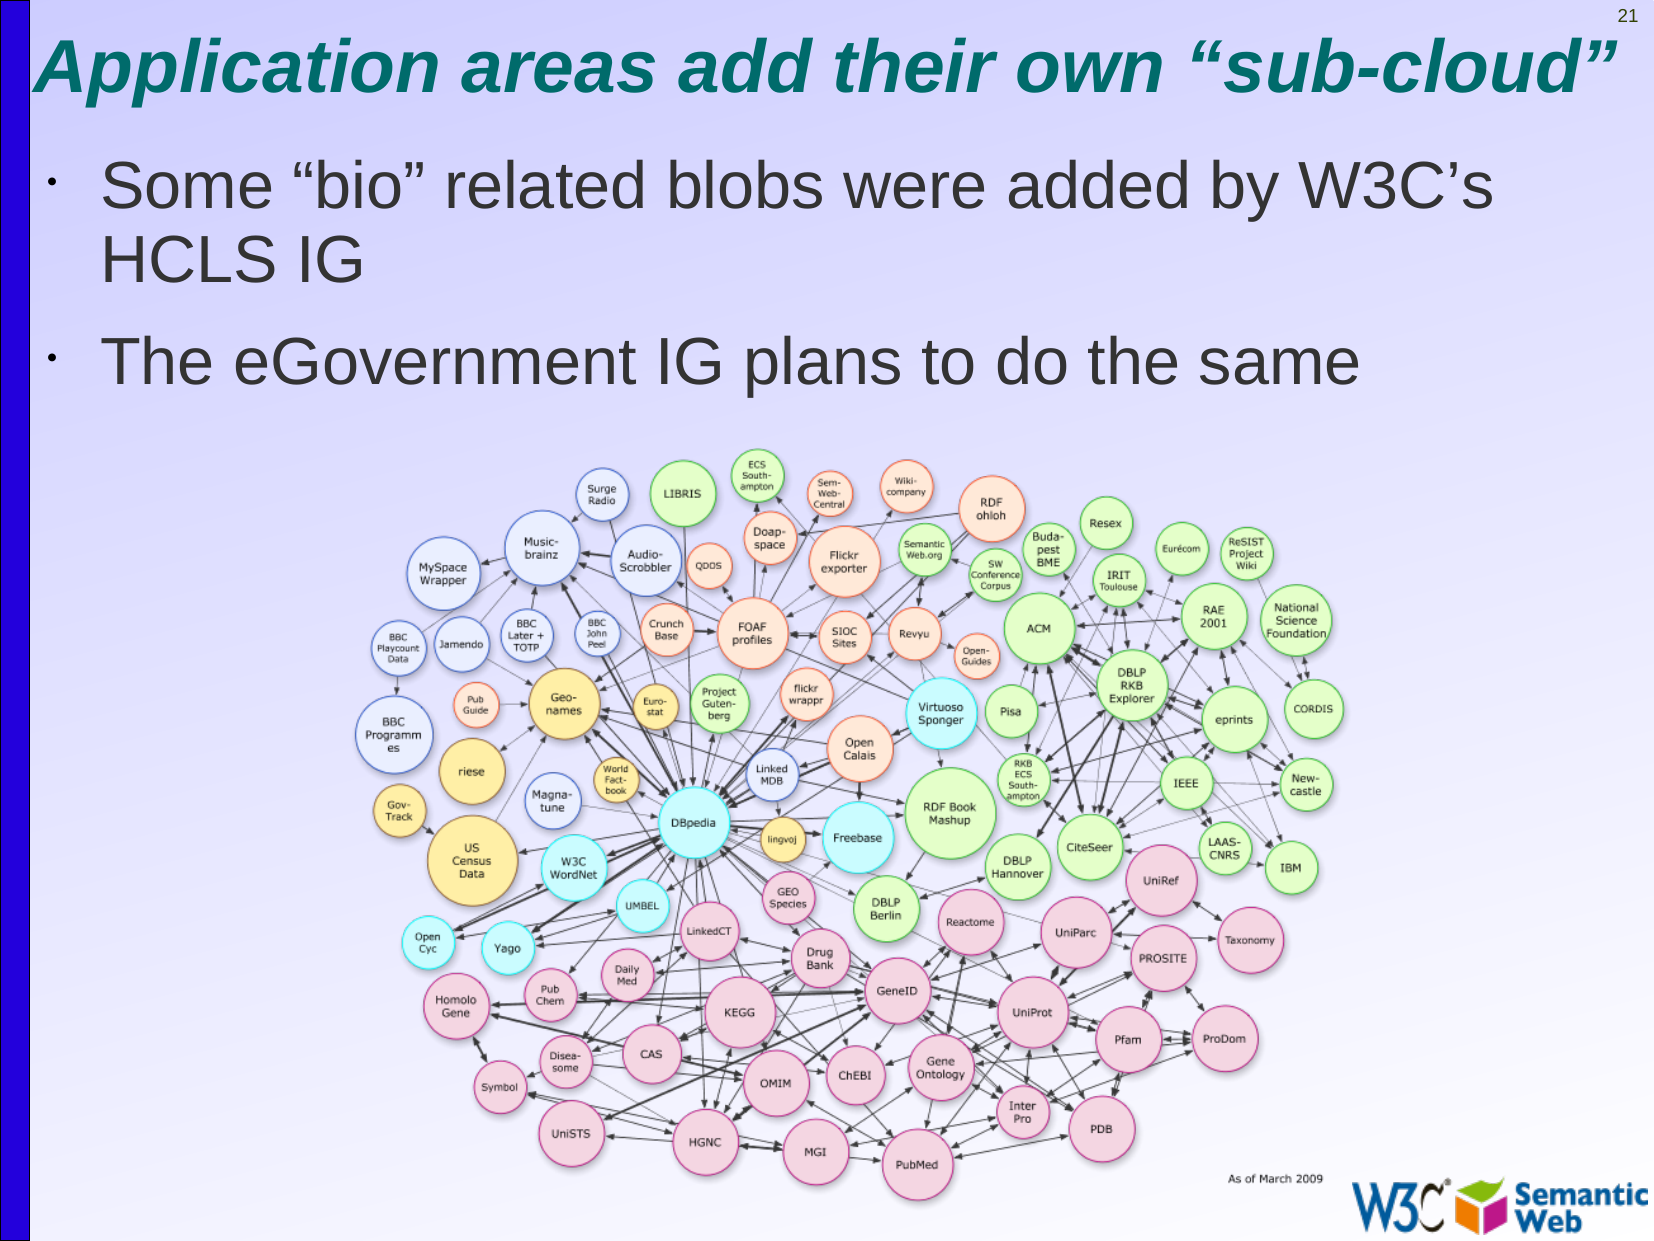

# Application areas add their own “sub-cloud”
Some “bio” related blobs were added by W3C’s HCLS IG
The eGovernment IG plans to do the same